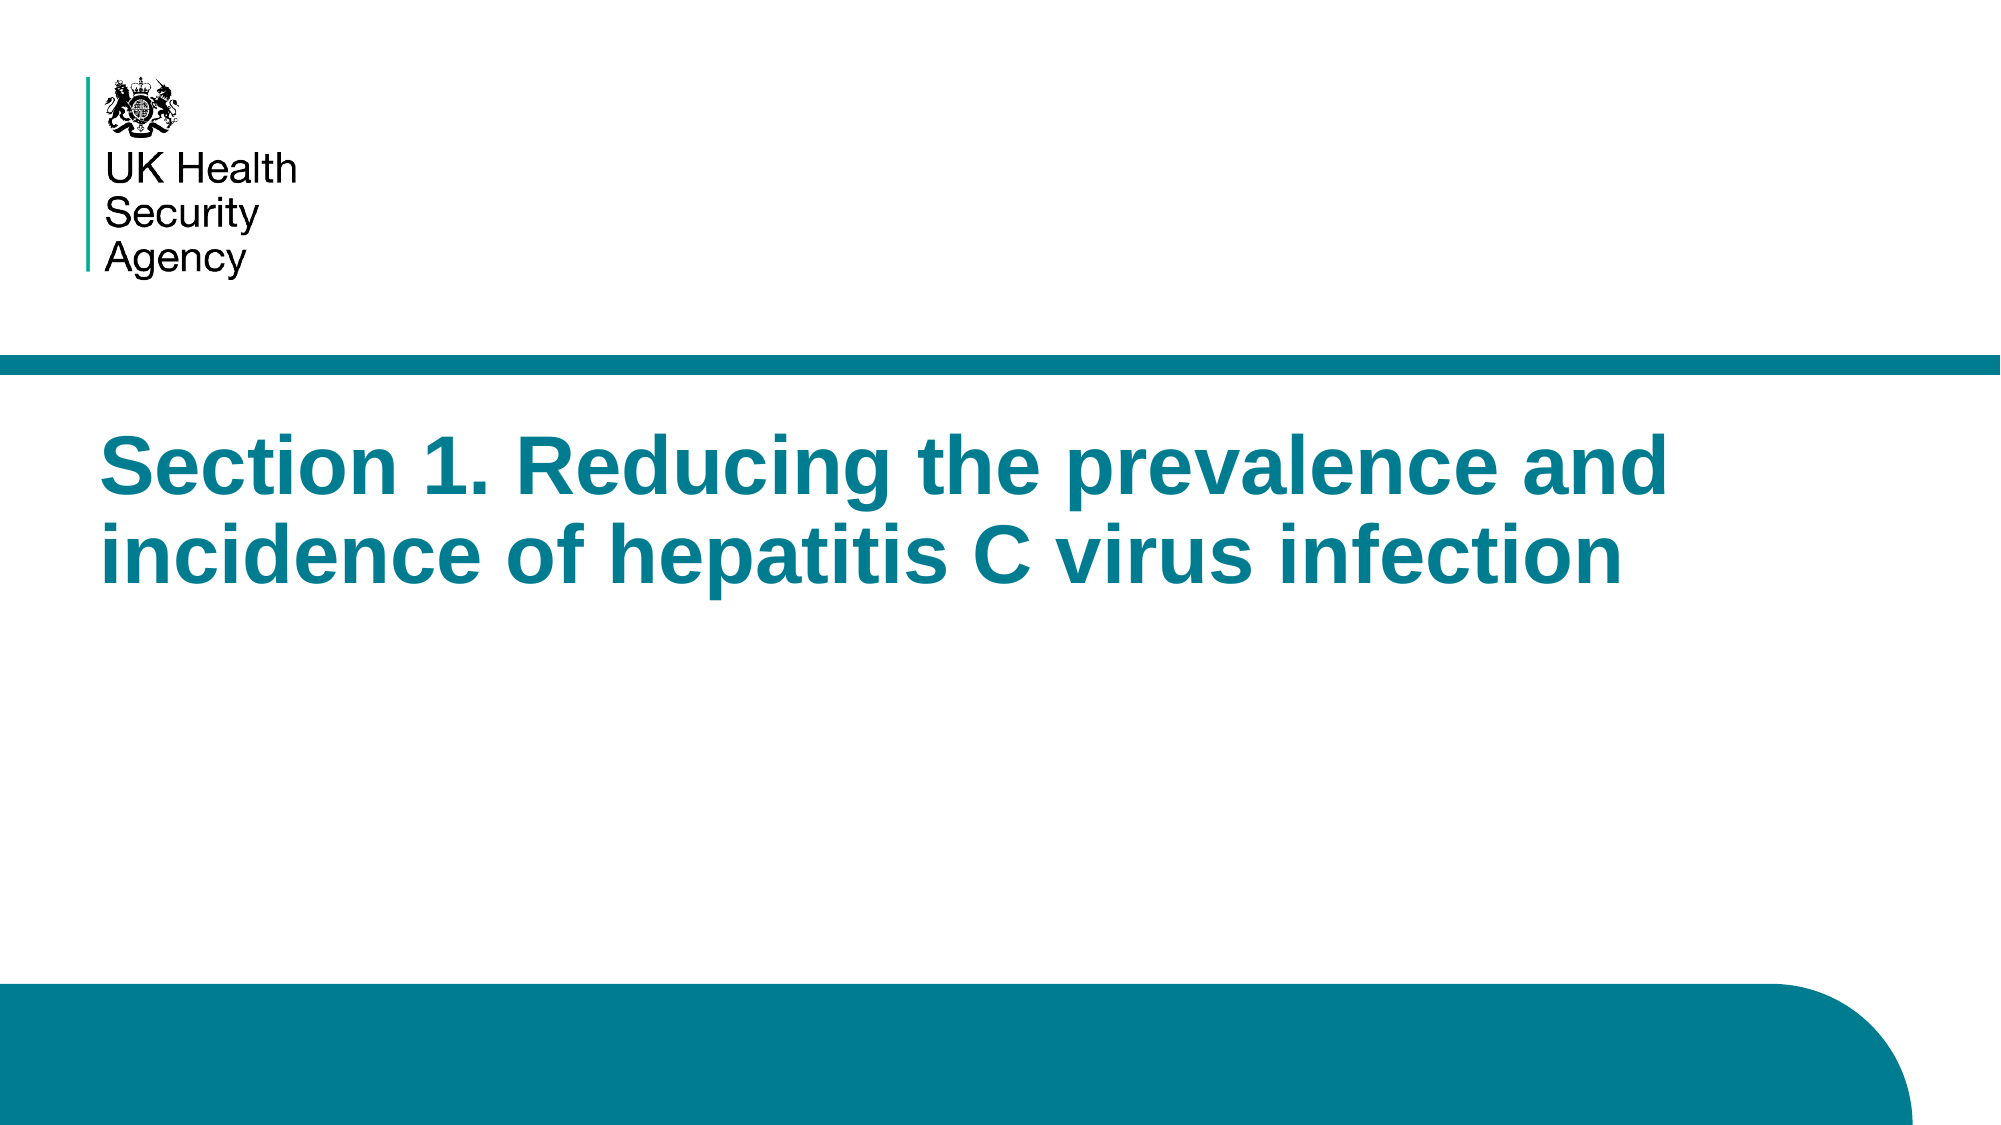

# Section 1. Reducing the prevalence and incidence of hepatitis C virus infection